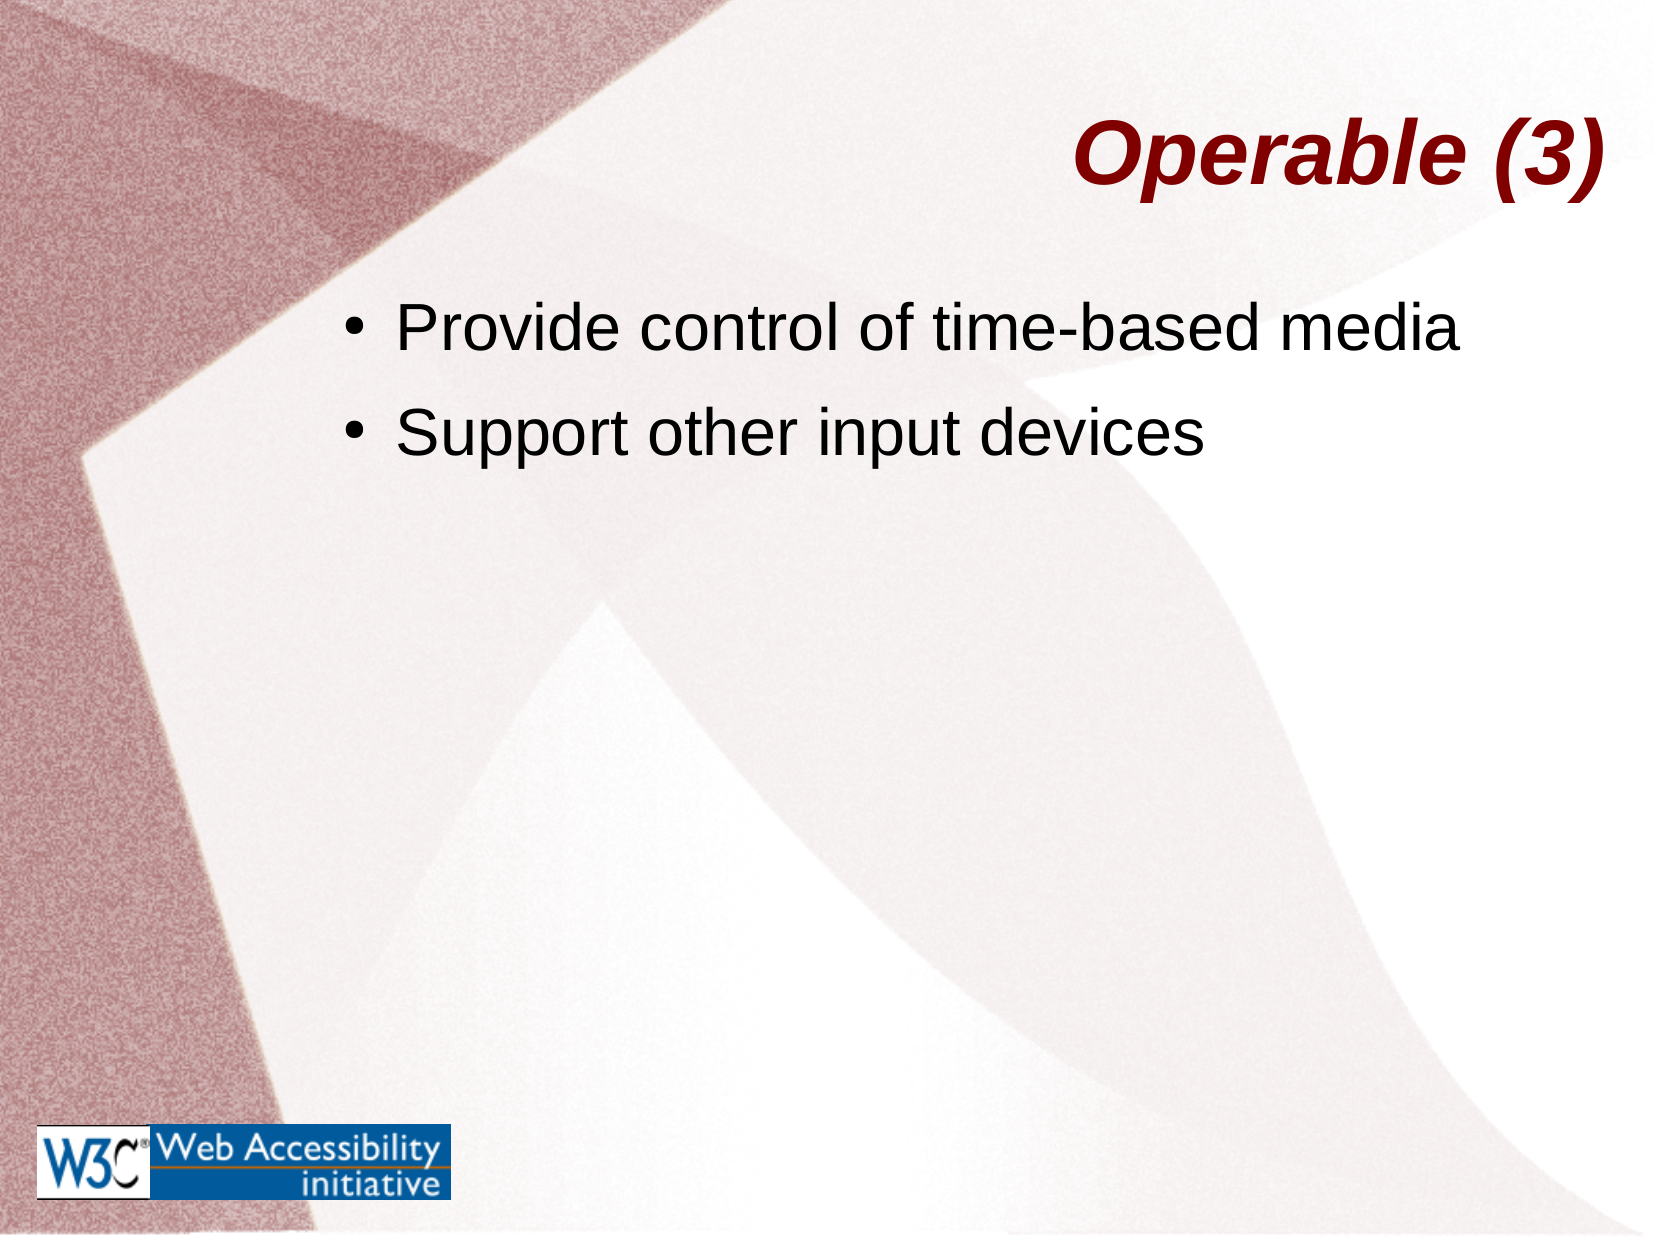

# Operable (3)
Provide control of time-based media
Support other input devices